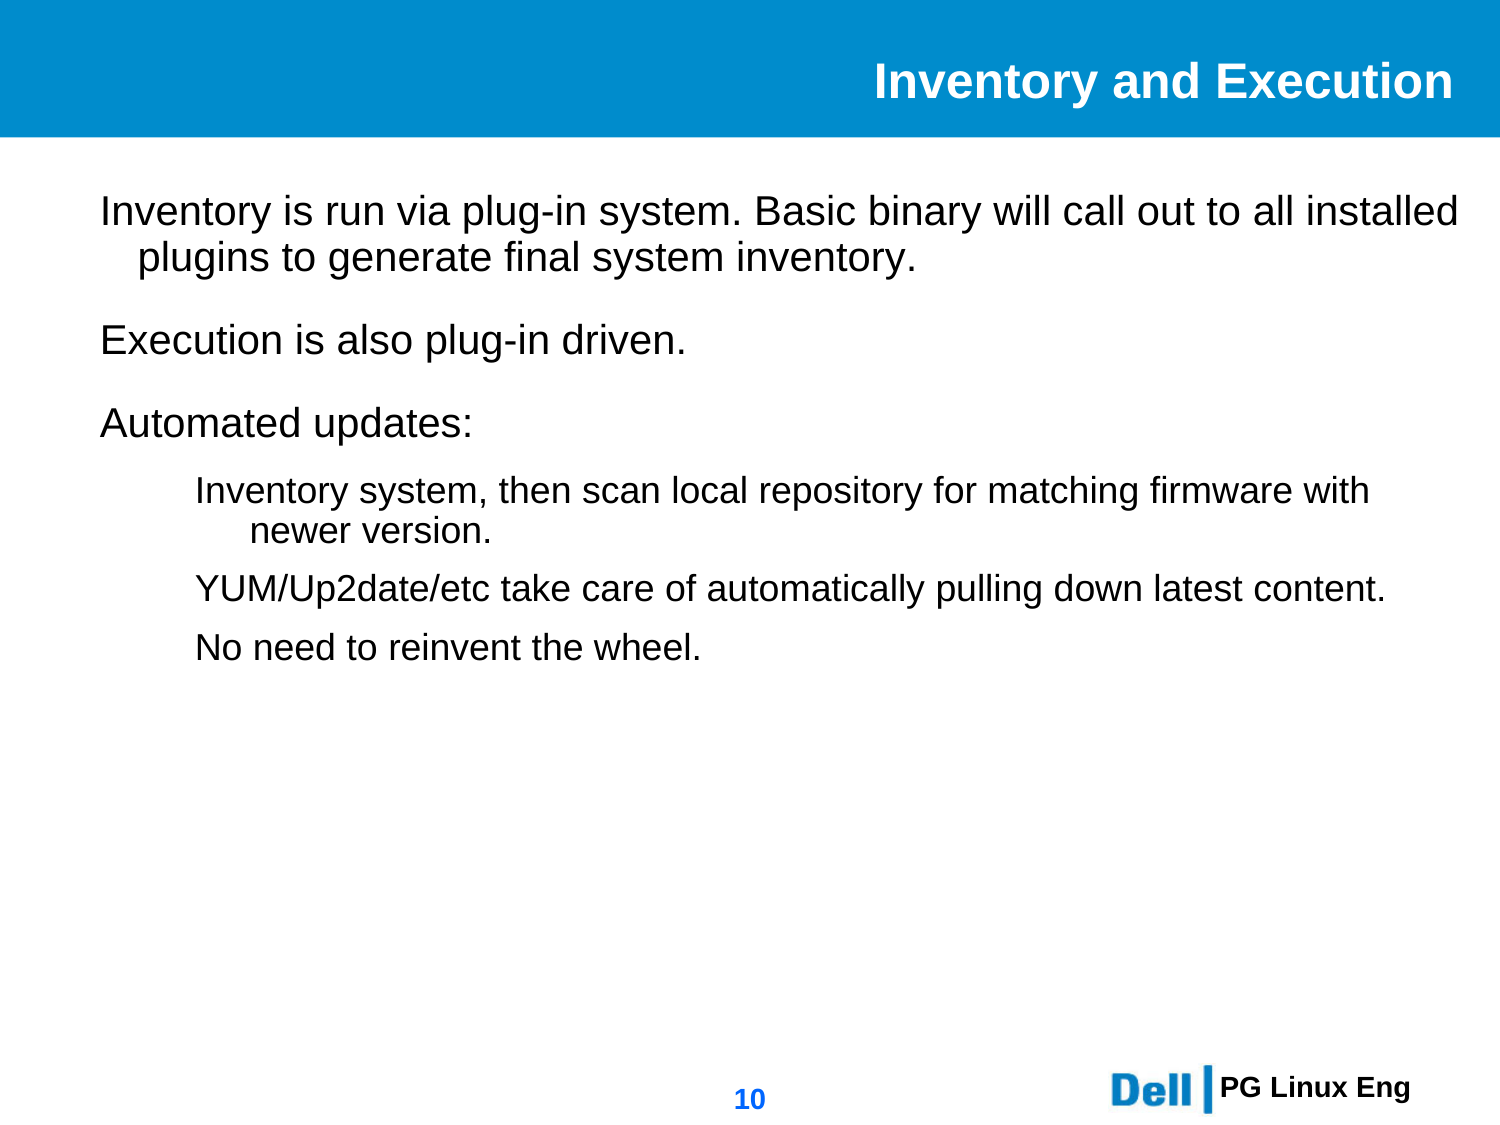

# Inventory and Execution
Inventory is run via plug-in system. Basic binary will call out to all installed plugins to generate final system inventory.
Execution is also plug-in driven.
Automated updates:
Inventory system, then scan local repository for matching firmware with newer version.
YUM/Up2date/etc take care of automatically pulling down latest content.
No need to reinvent the wheel.